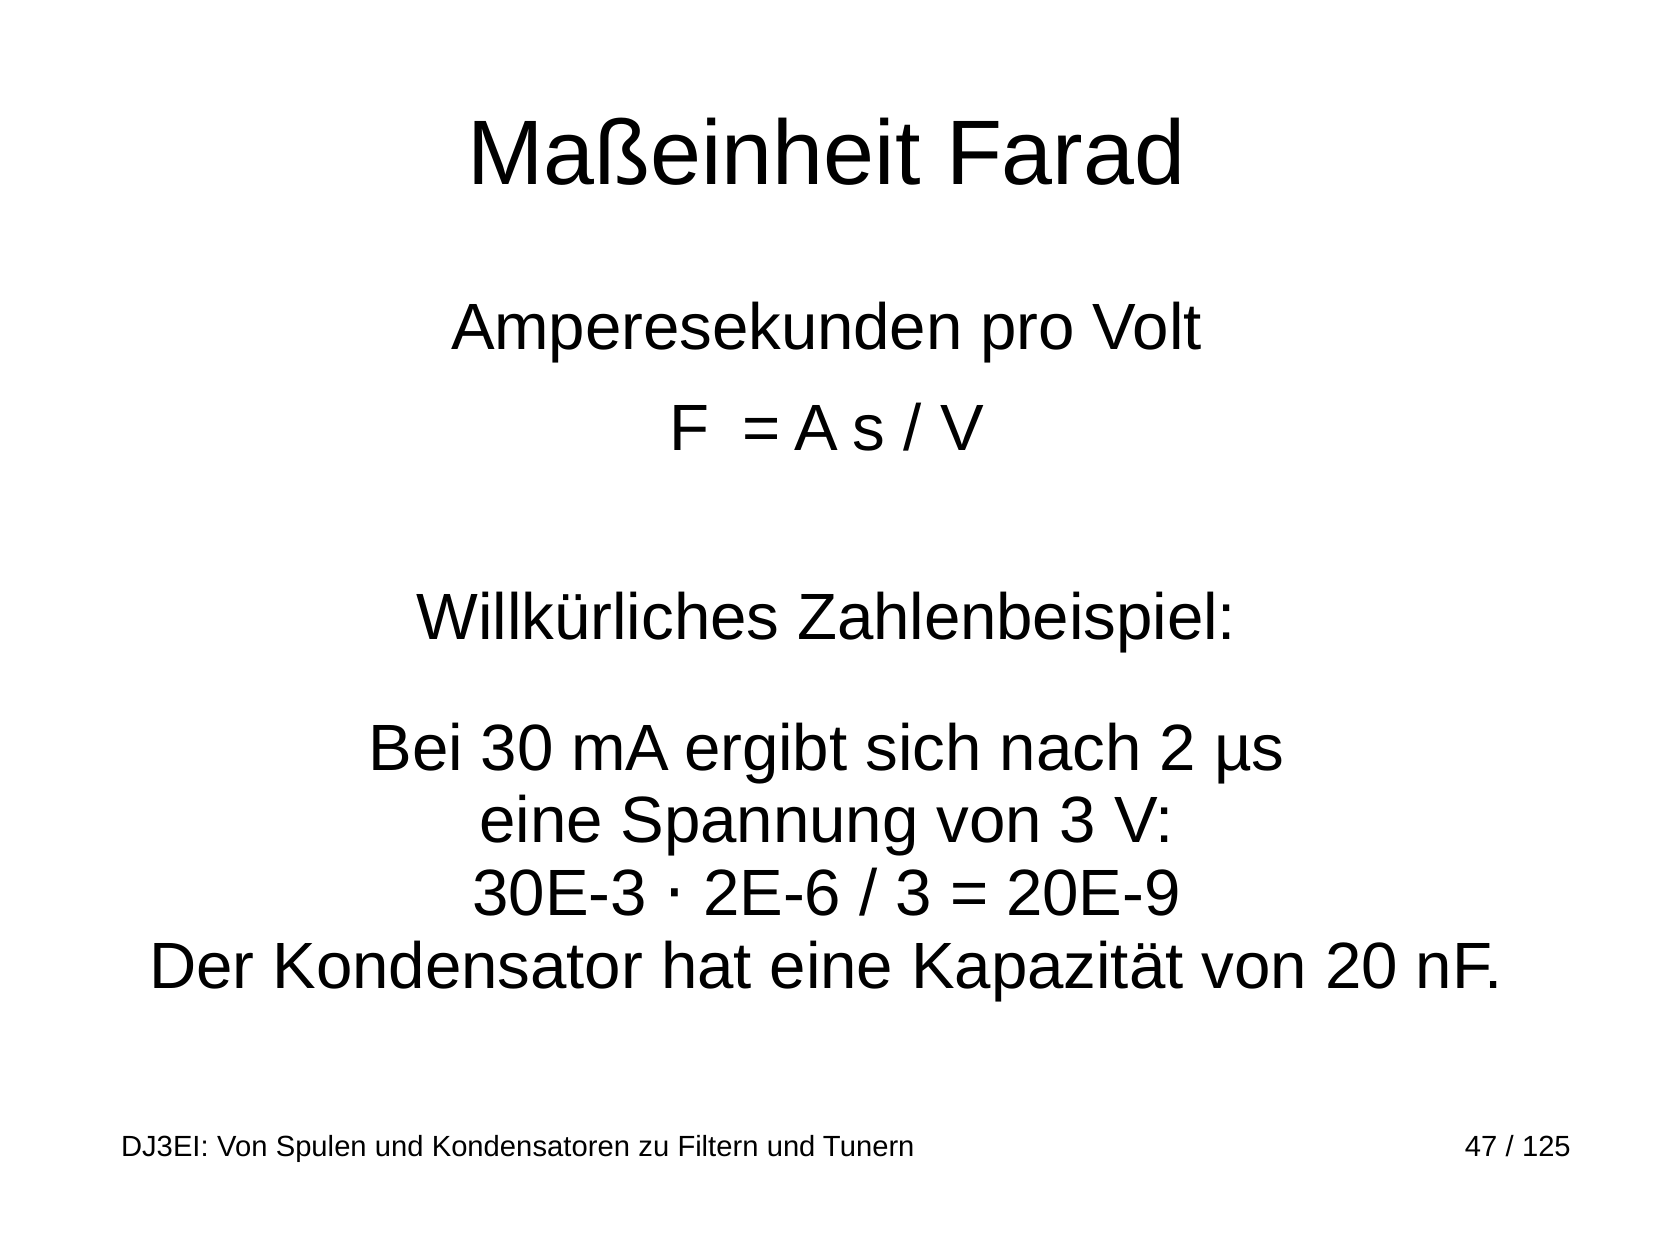

# Maßeinheit Farad
Amperesekunden pro Volt
F	= A s / V
Willkürliches Zahlenbeispiel:
Bei 30 mA ergibt sich nach 2 µs
eine Spannung von 3 V:
30E-3 ⋅ 2E-6 / 3 = 20E-9
Der Kondensator hat eine Kapazität von 20 nF.